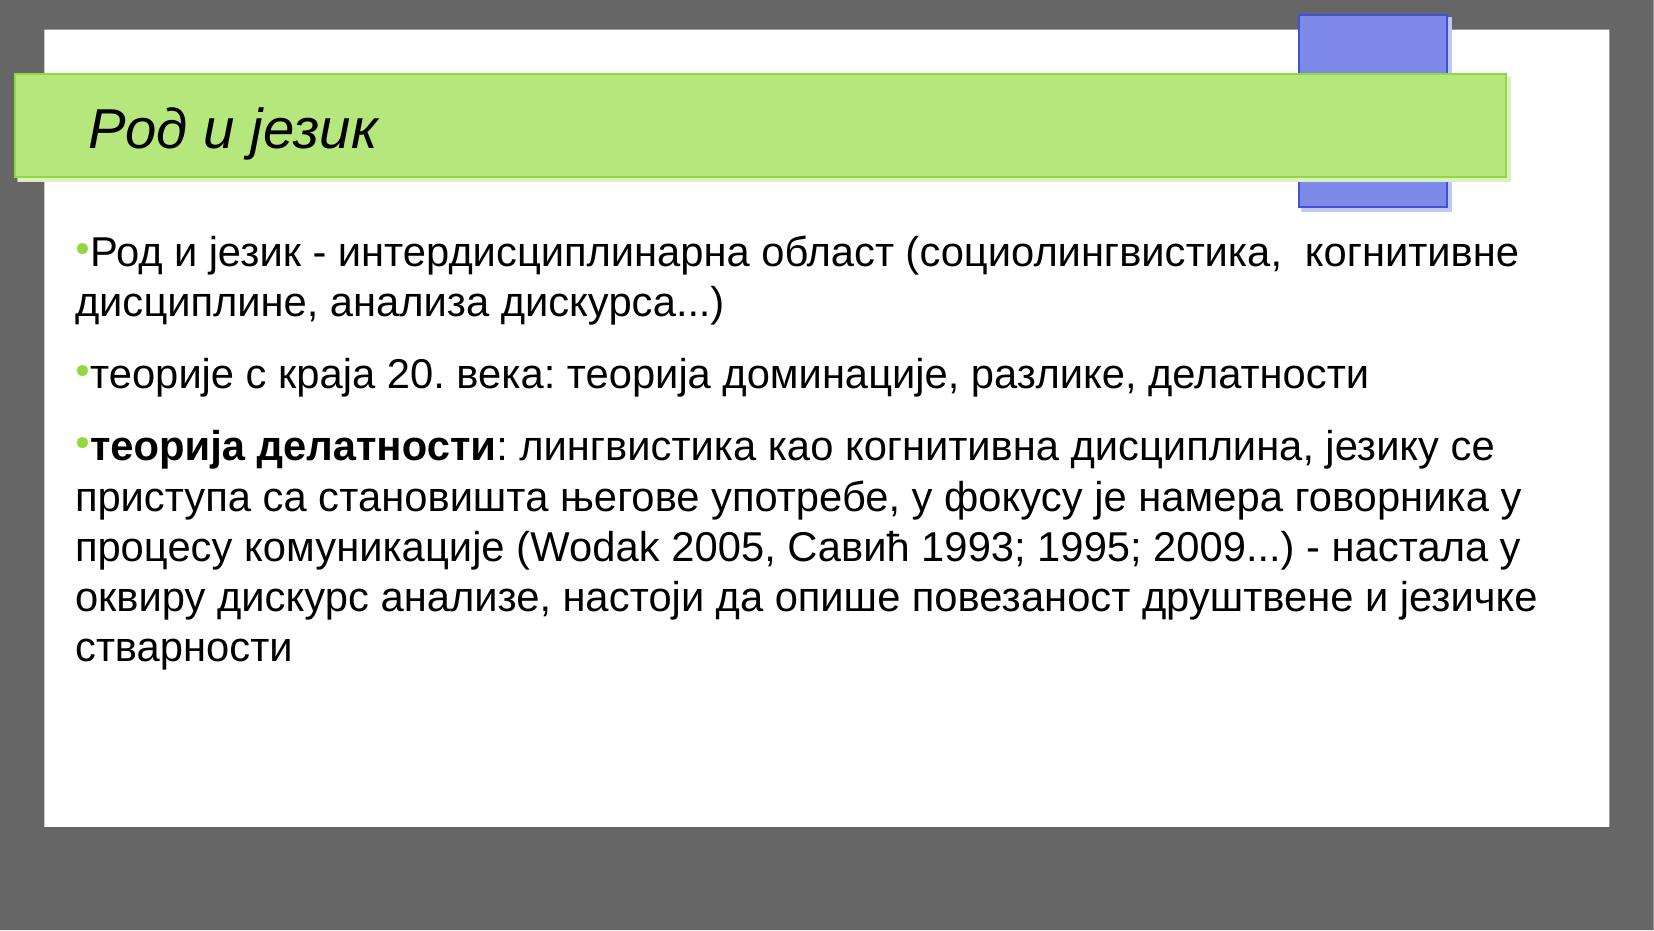

# Род и језик
Род и језик - интердисциплинарна област (социолингвистика, когнитивне дисциплине, анализа дискурса...)
теорије с краја 20. века: теорија доминације, разлике, делатности
теорија делатности: лингвистика као когнитивна дисциплина, језику се приступа са становишта његове употребе, у фокусу је намера говорника у процесу комуникације (Wodak 2005, Савић 1993; 1995; 2009...) - настала у оквиру дискурс анализе, настоји да опише повезаност друштвене и језичке стварности